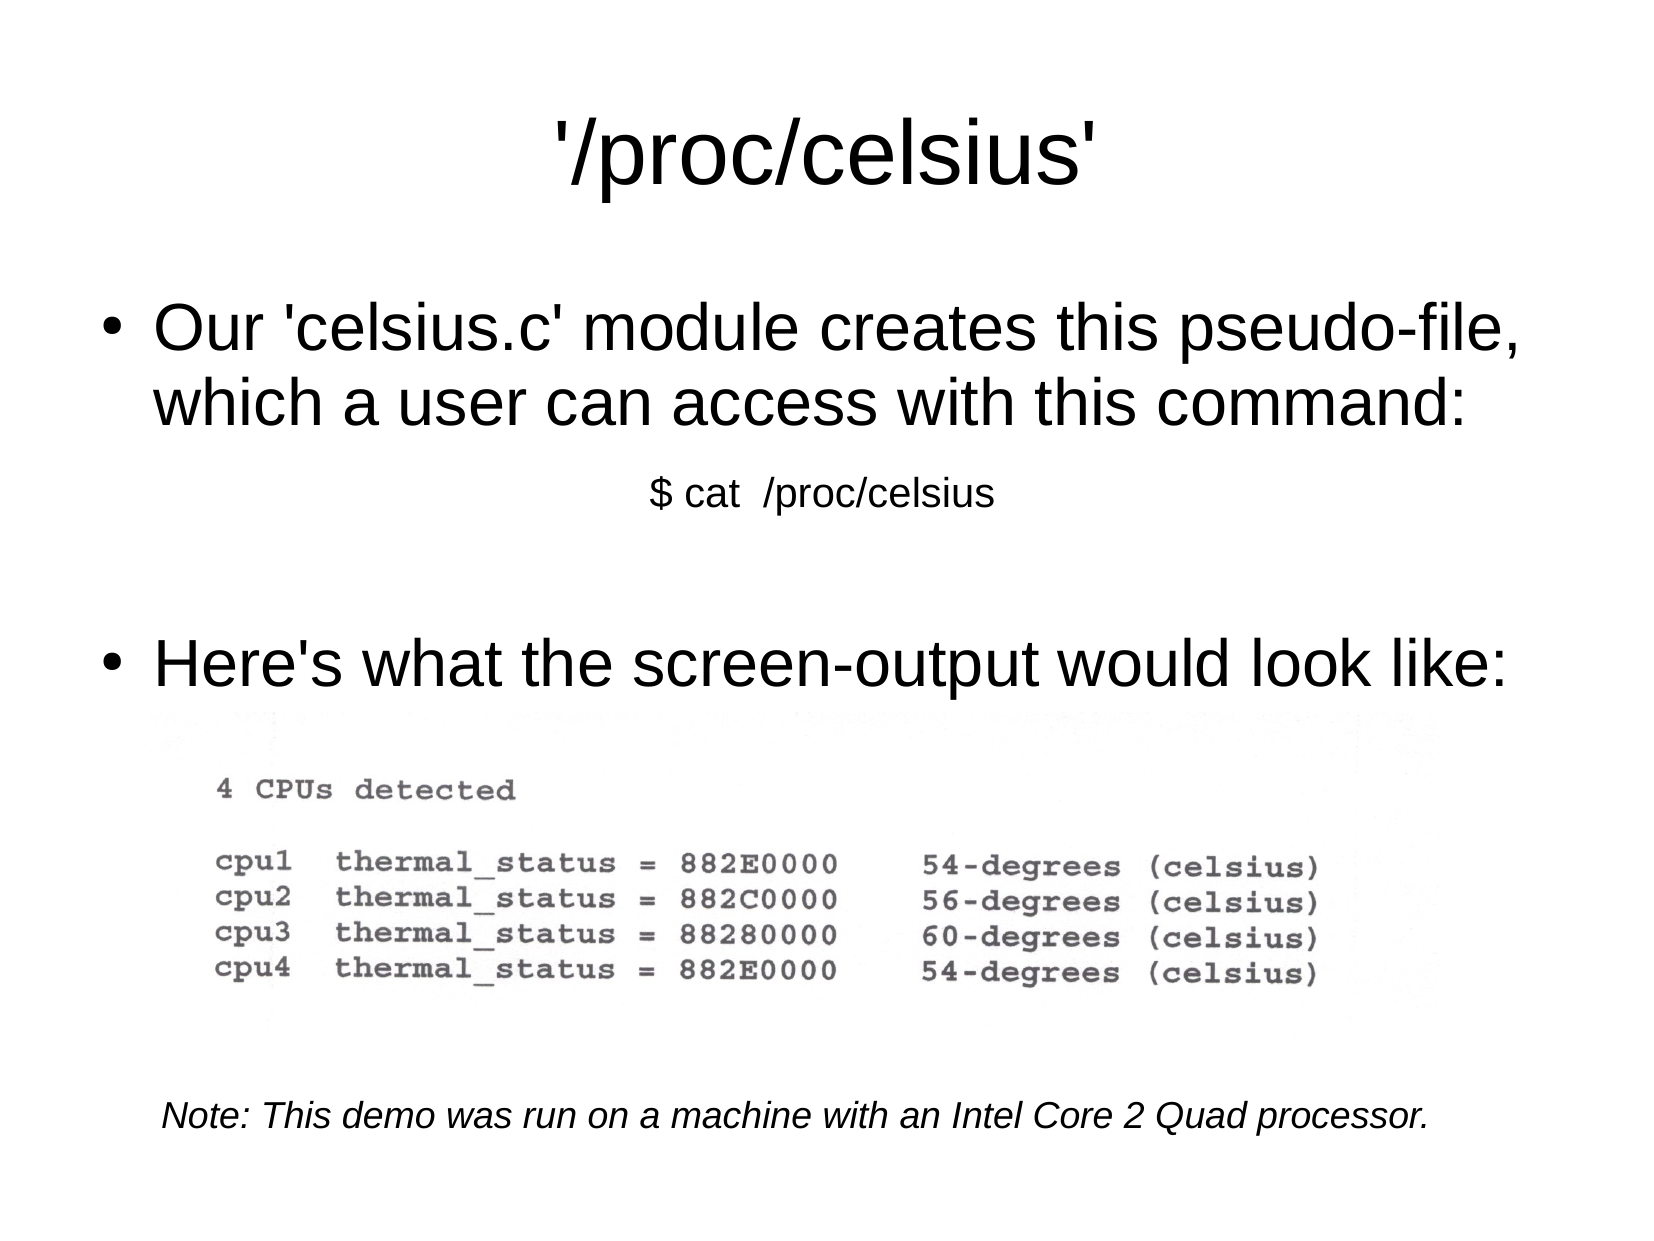

# '/proc/celsius'
Our 'celsius.c' module creates this pseudo-file, which a user can access with this command:
$ cat /proc/celsius
Here's what the screen-output would look like:
Note: This demo was run on a machine with an Intel Core 2 Quad processor.